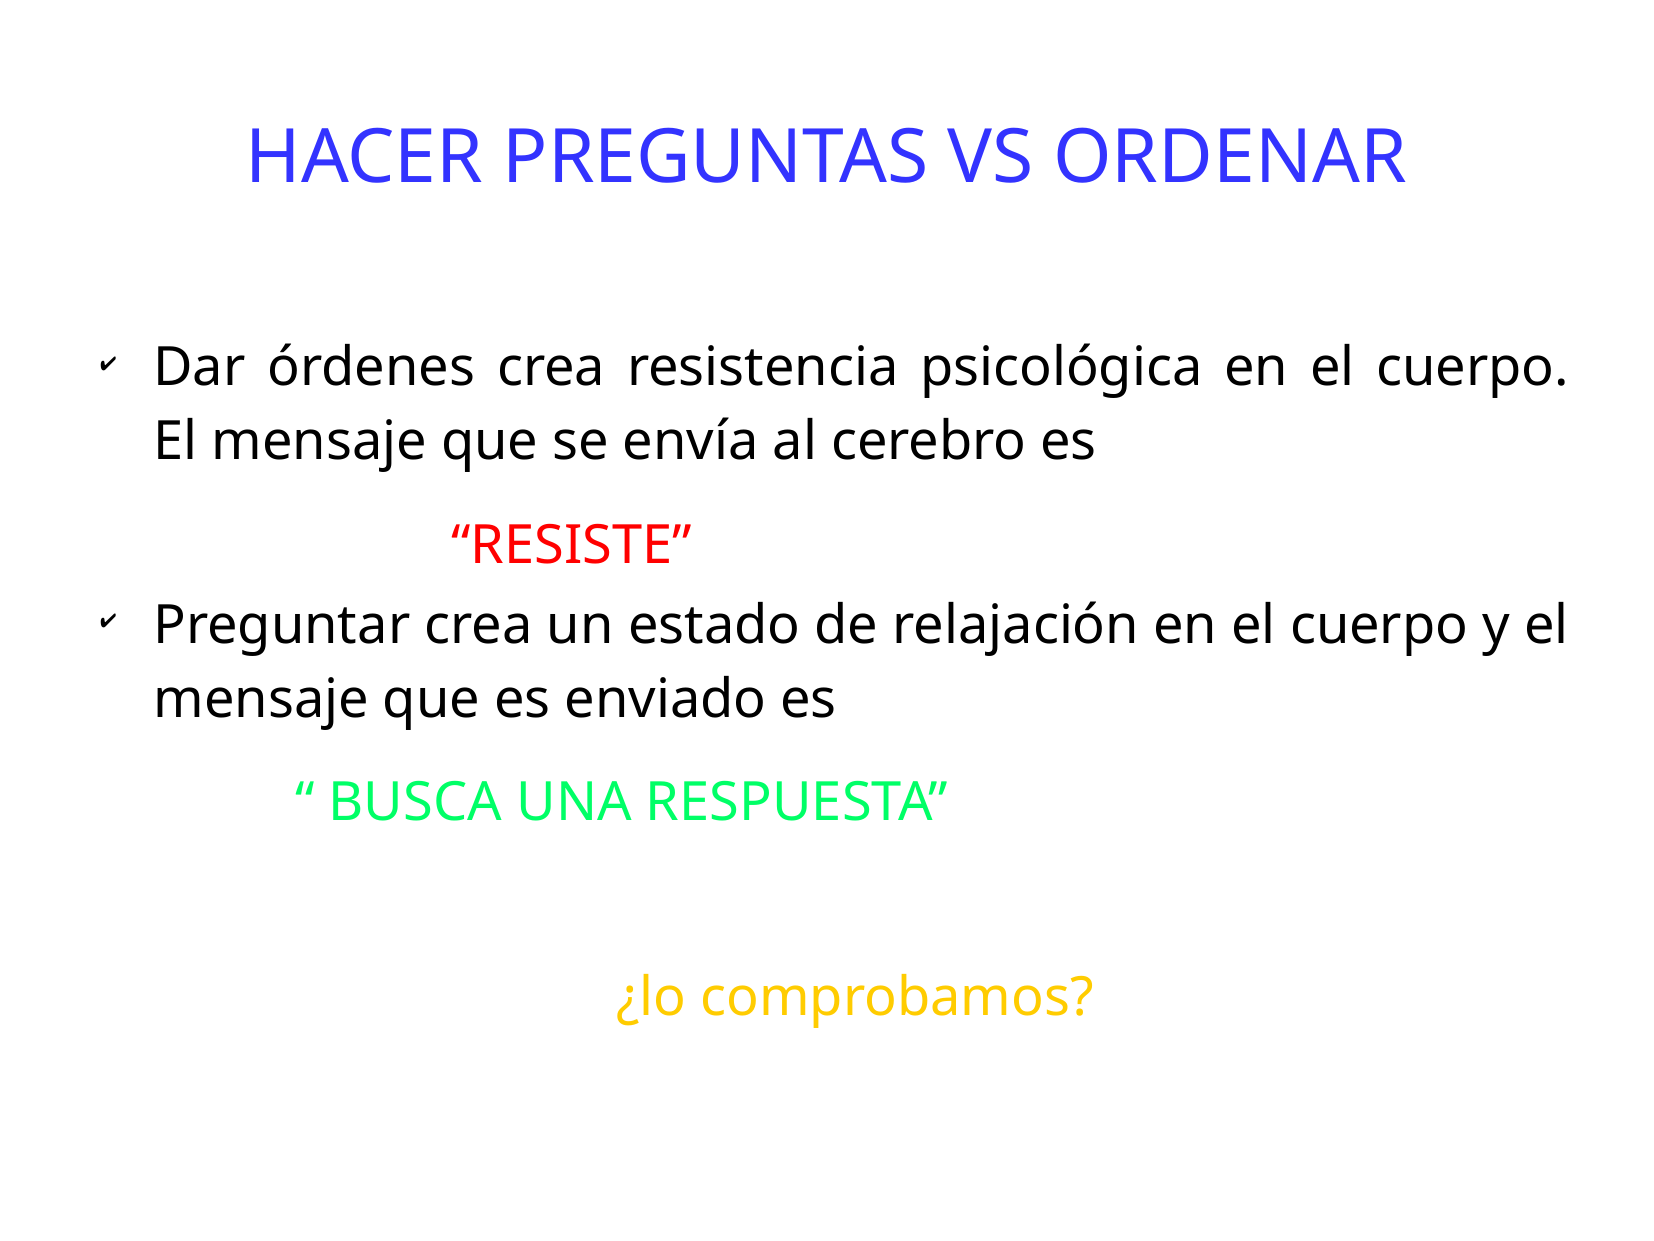

# HACER PREGUNTAS VS ORDENAR
Dar órdenes crea resistencia psicológica en el cuerpo. El mensaje que se envía al cerebro es
 “RESISTE”
Preguntar crea un estado de relajación en el cuerpo y el mensaje que es enviado es
“ BUSCA UNA RESPUESTA”
¿lo comprobamos?